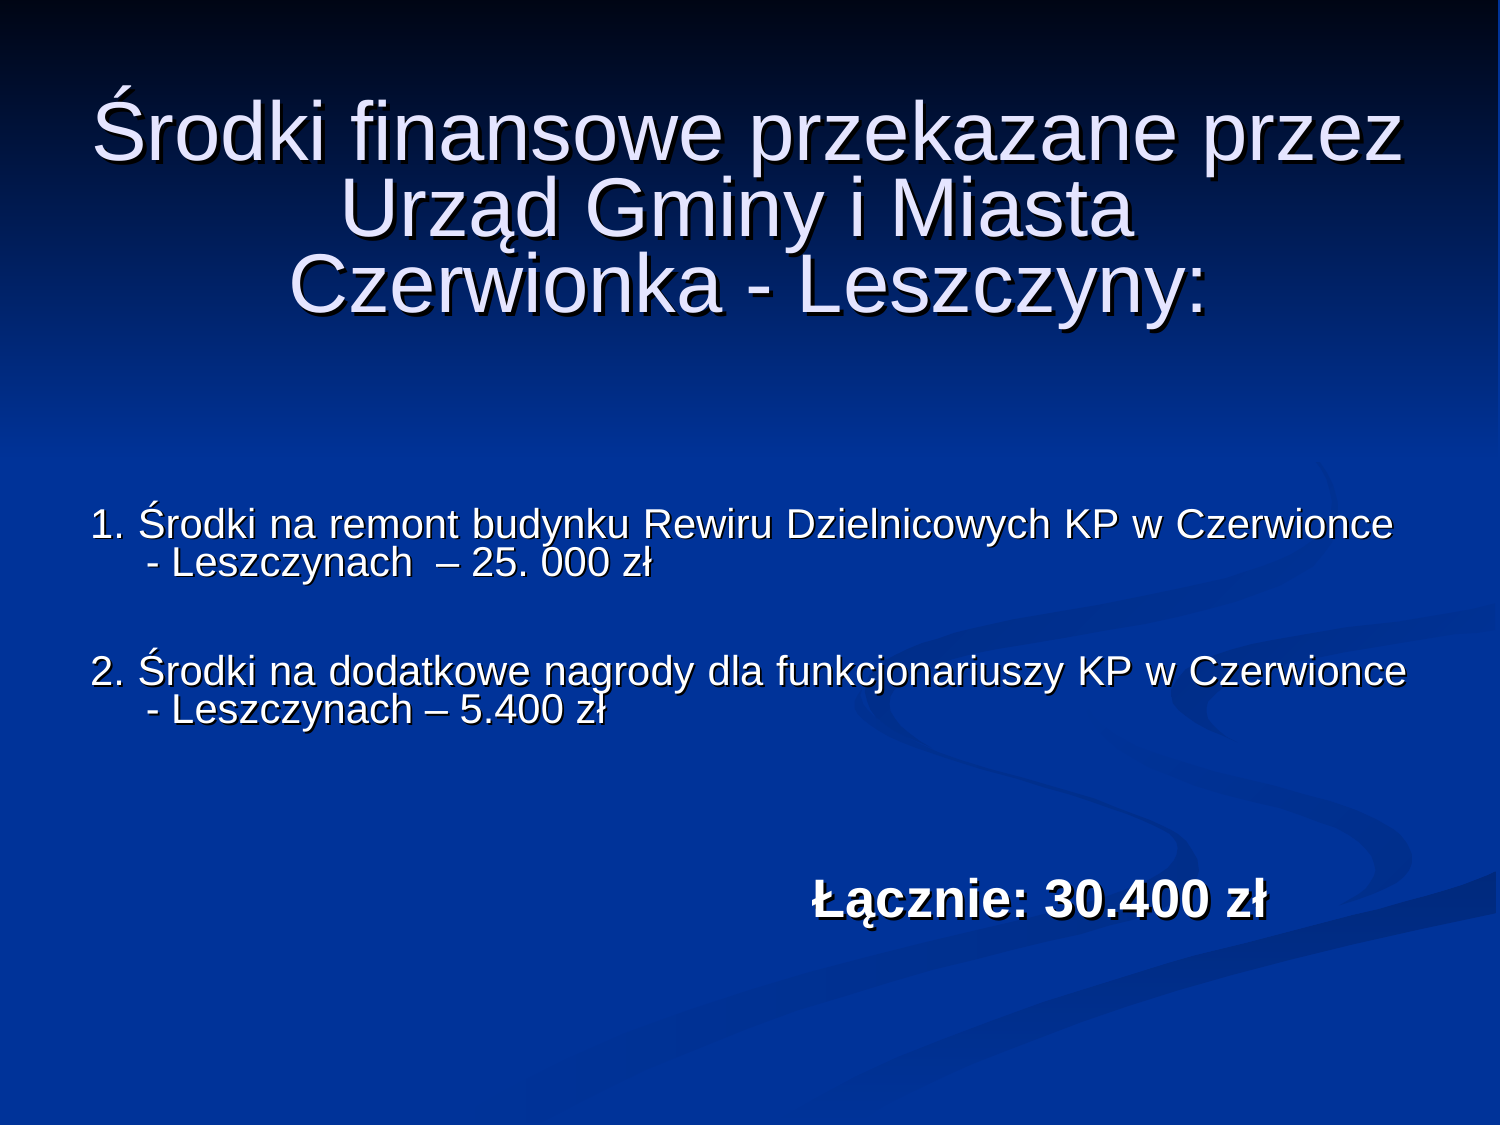

# Środki finansowe przekazane przez Urząd Gminy i Miasta Czerwionka - Leszczyny:
1. Środki na remont budynku Rewiru Dzielnicowych KP w Czerwionce - Leszczynach – 25. 000 zł
2. Środki na dodatkowe nagrody dla funkcjonariuszy KP w Czerwionce - Leszczynach – 5.400 zł
 Łącznie: 30.400 zł